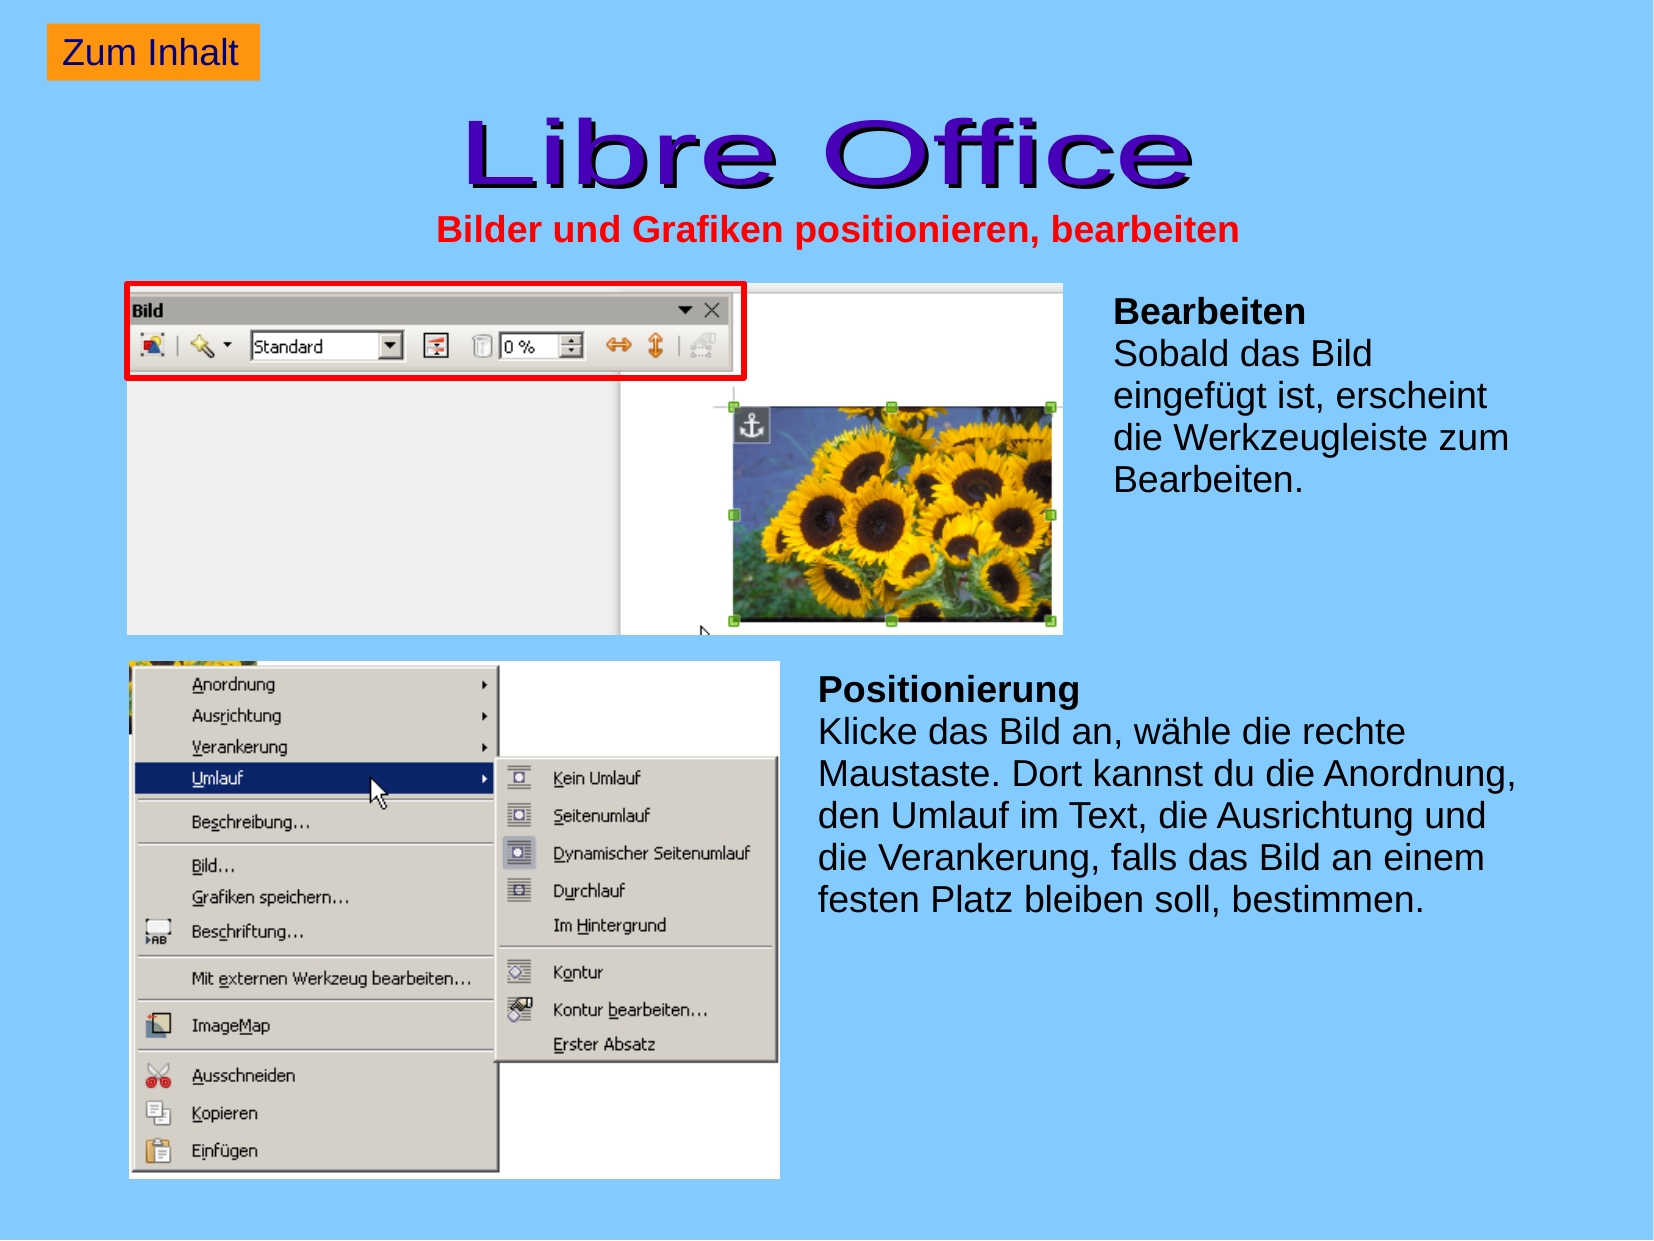

Zum Inhalt
# Libre Office
Bilder und Grafiken positionieren, bearbeiten
Bearbeiten
Sobald das Bild eingefügt ist, erscheint die Werkzeugleiste zum Bearbeiten.
Positionierung
Klicke das Bild an, wähle die rechte Maustaste. Dort kannst du die Anordnung, den Umlauf im Text, die Ausrichtung und die Verankerung, falls das Bild an einem festen Platz bleiben soll, bestimmen.